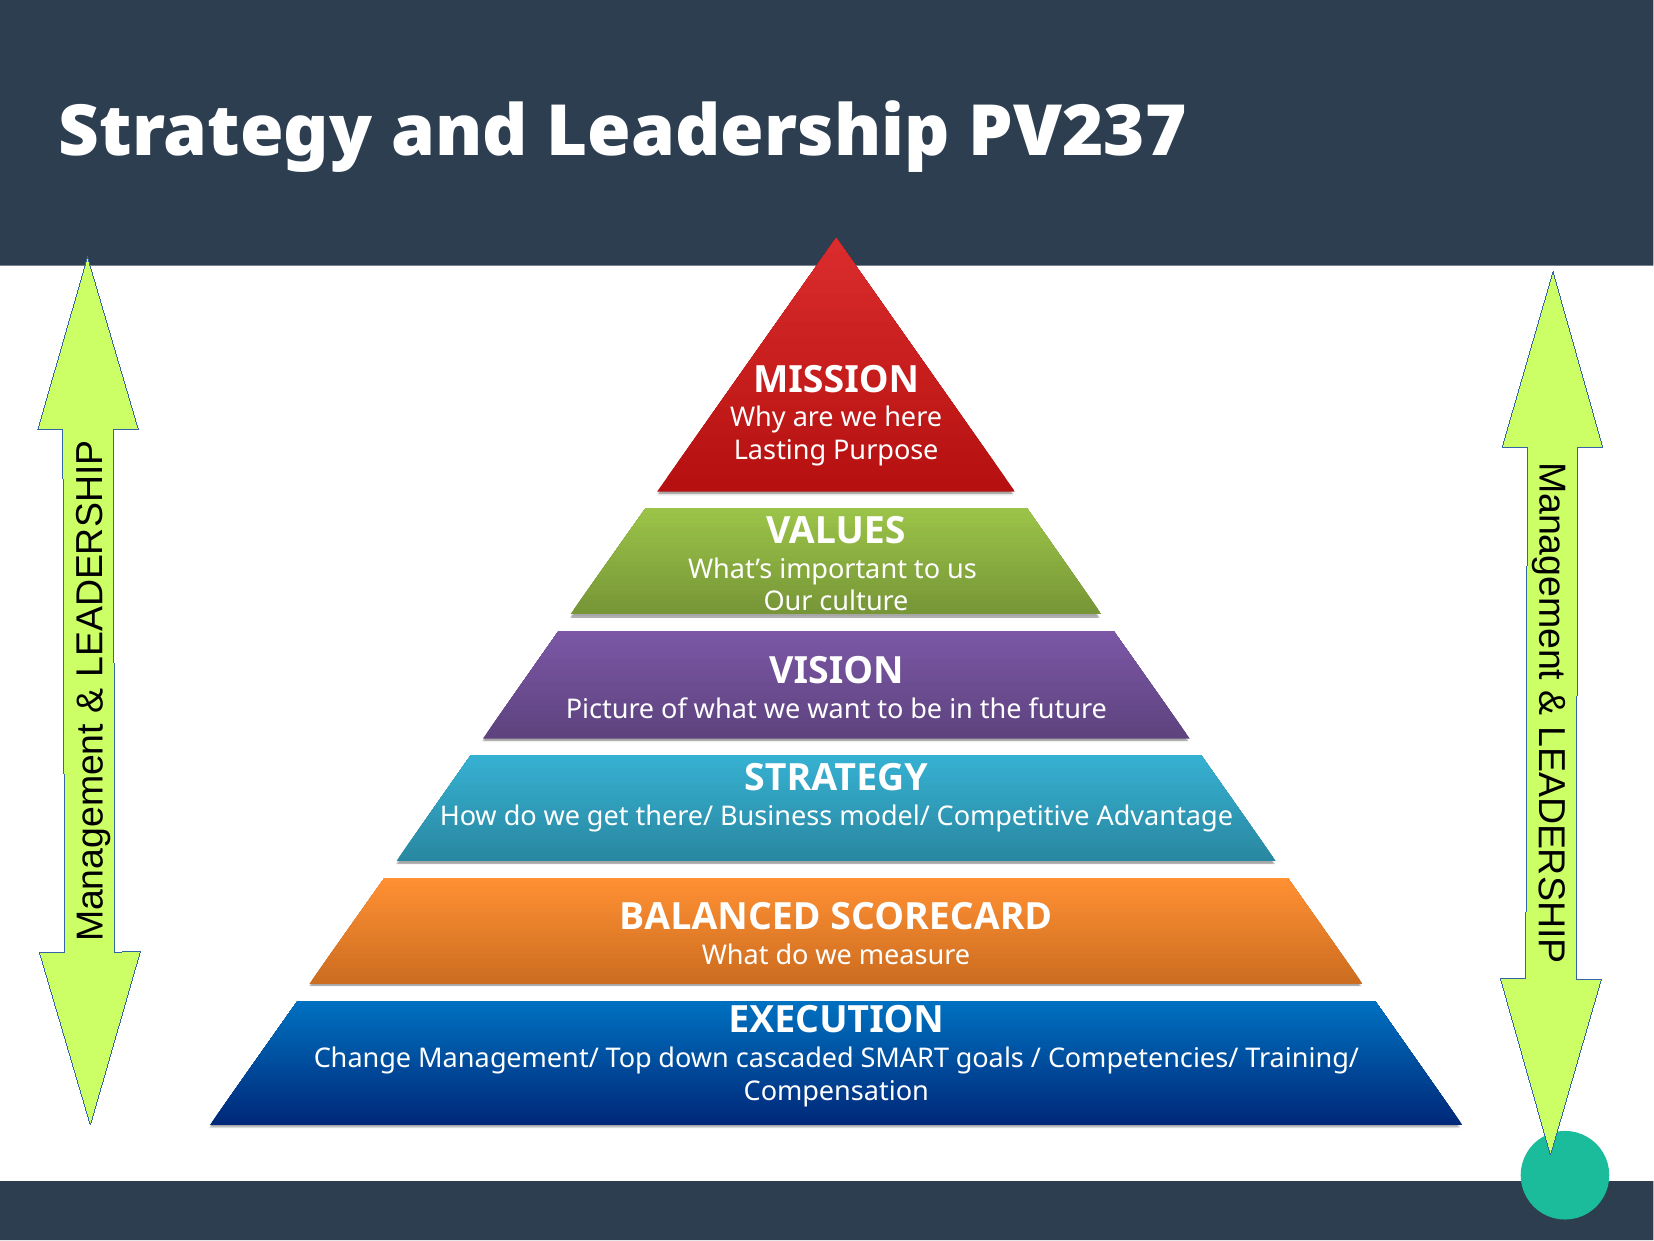

# Strategy and Leadership PV237
MISSION
Why are we here
Lasting Purpose
VALUES
What’s important to us
Our culture
VISION
Picture of what we want to be in the future
Management & LEADERSHIP
Management & LEADERSHIP
STRATEGY
How do we get there/ Business model/ Competitive Advantage
BALANCED SCORECARD
What do we measure
EXECUTION
Change Management/ Top down cascaded SMART goals / Competencies/ Training/ Compensation